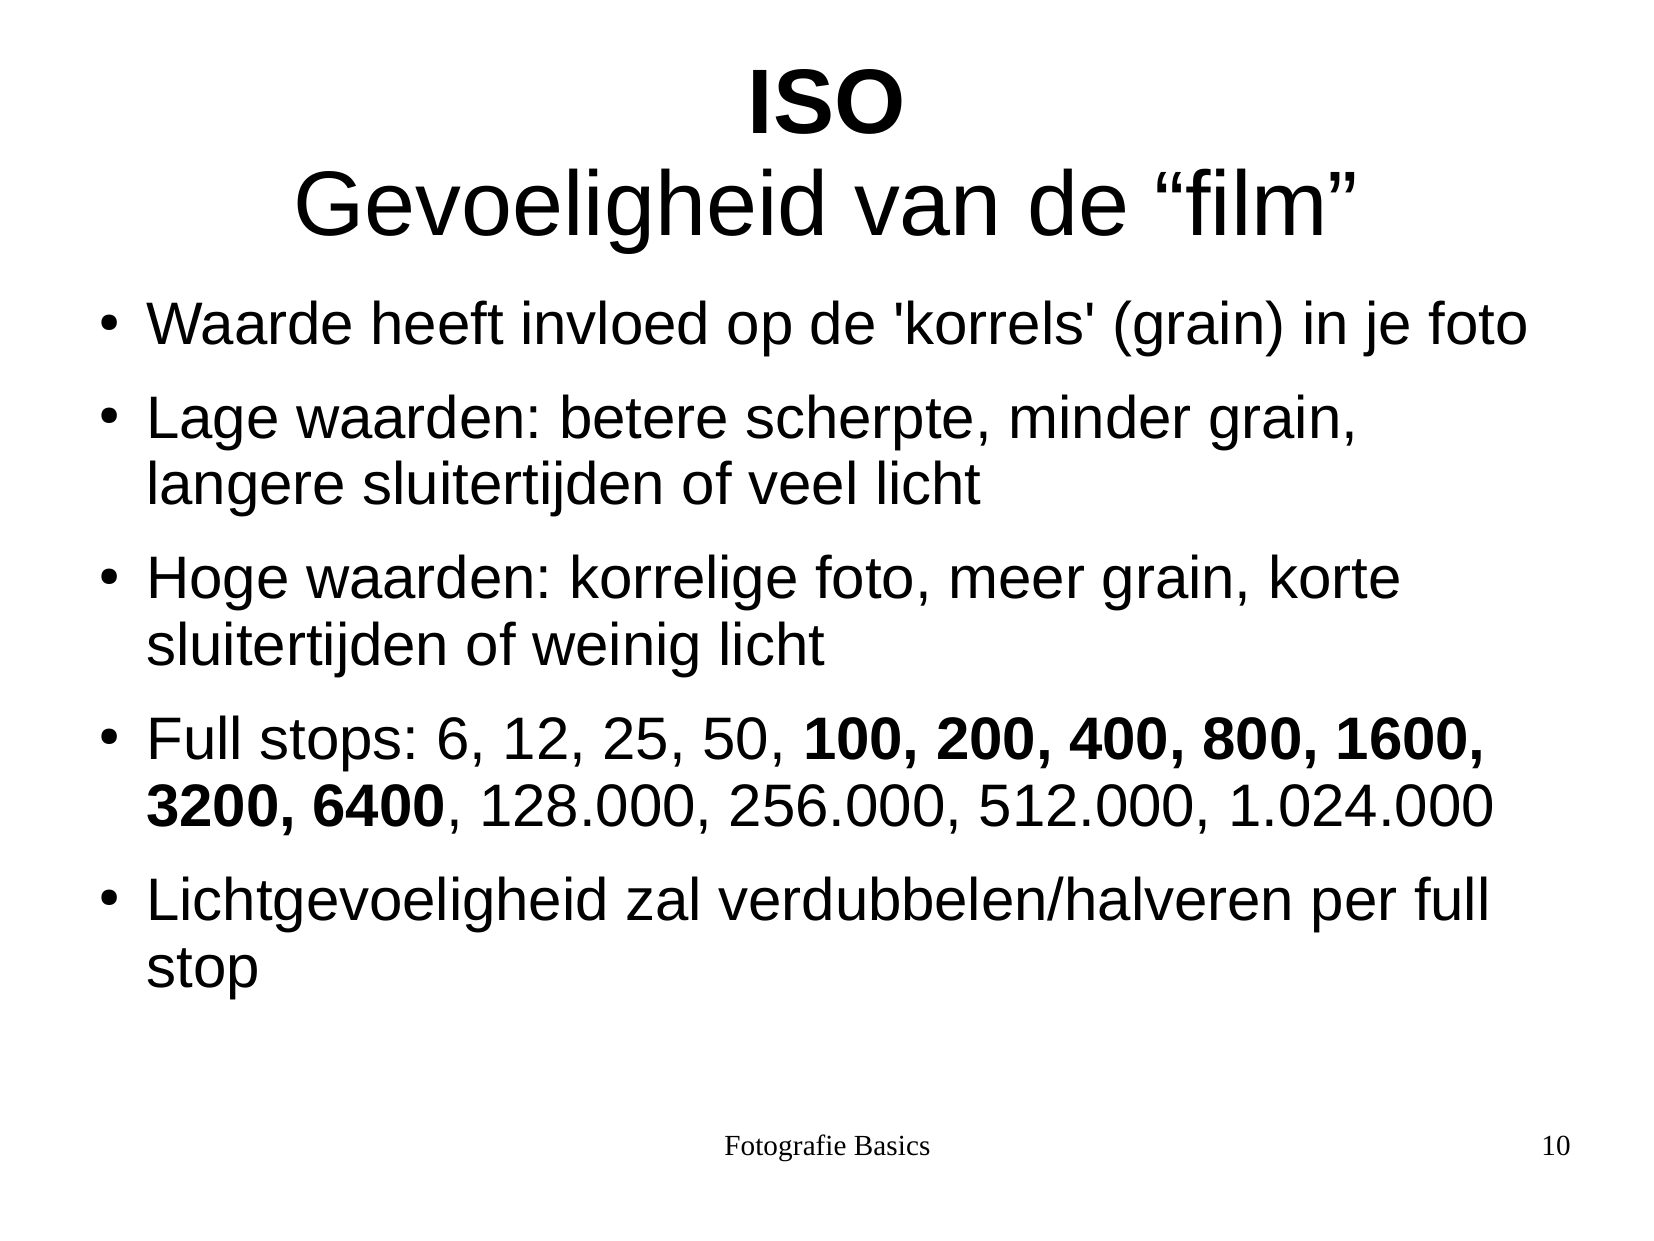

# ISO Gevoeligheid van de “film”
Waarde heeft invloed op de 'korrels' (grain) in je foto
Lage waarden: betere scherpte, minder grain, langere sluitertijden of veel licht
Hoge waarden: korrelige foto, meer grain, korte sluitertijden of weinig licht
Full stops: 6, 12, 25, 50, 100, 200, 400, 800, 1600, 3200, 6400, 128.000, 256.000, 512.000, 1.024.000
Lichtgevoeligheid zal verdubbelen/halveren per full stop
Fotografie Basics
10